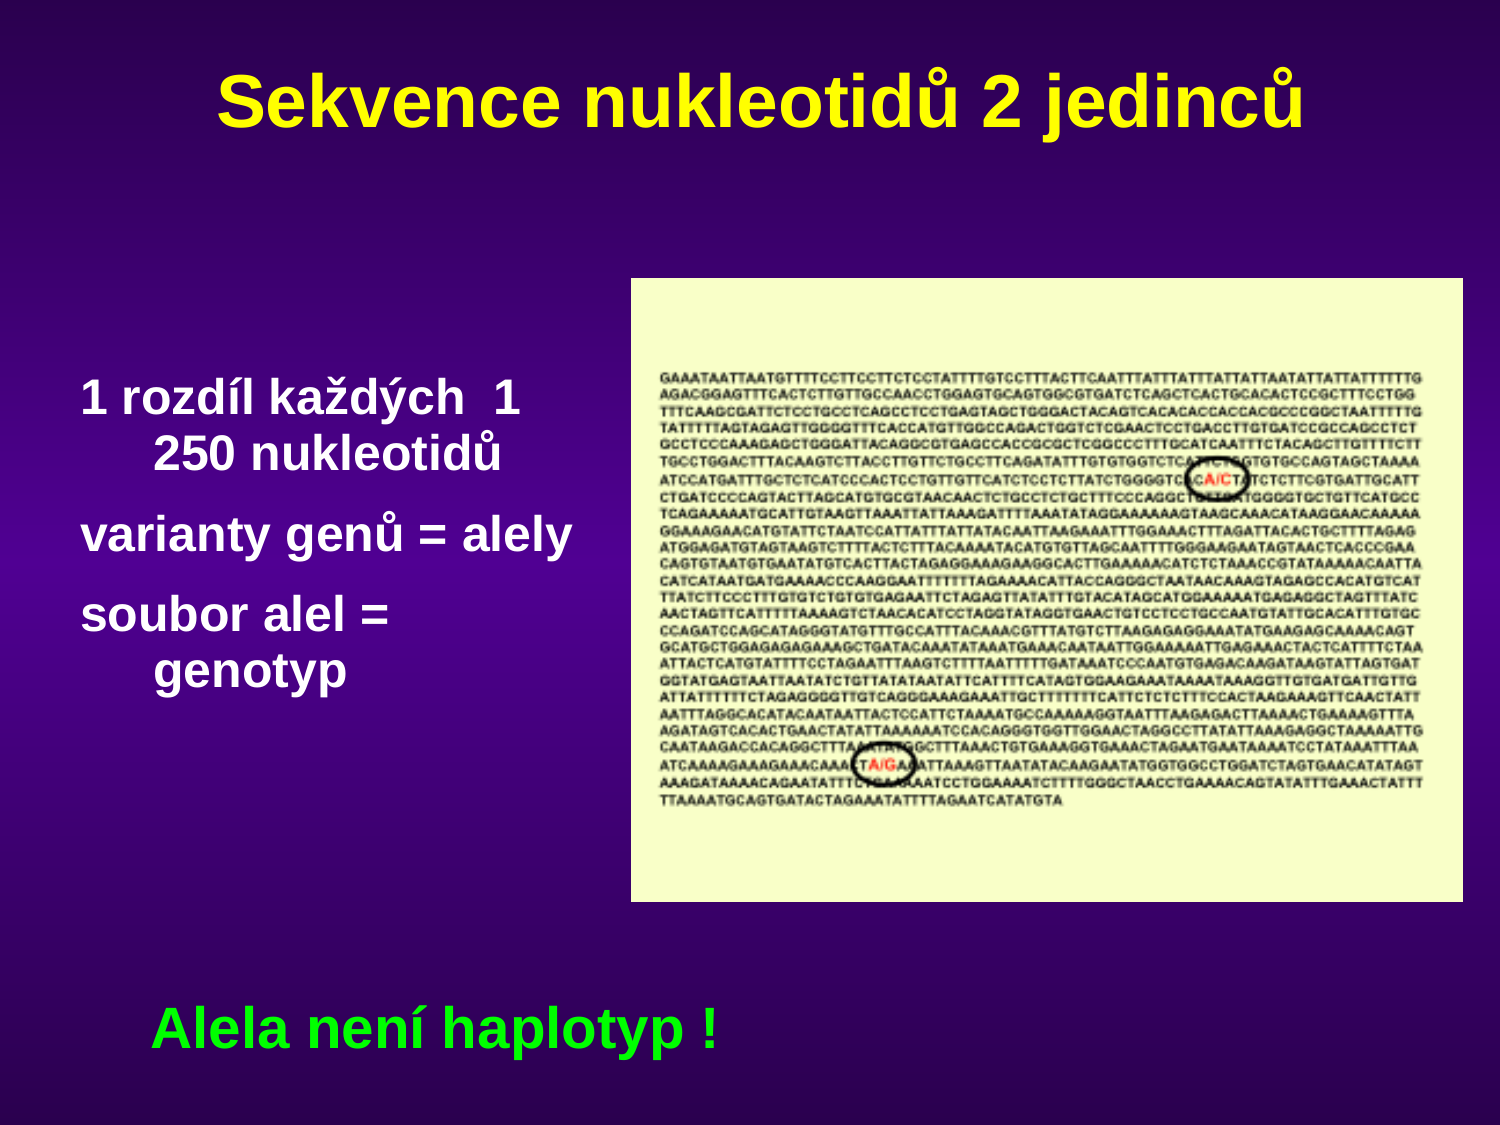

# Sekvence nukleotidů 2 jedinců
1 rozdíl každých 1 250 nukleotidů
varianty genů = alely
soubor alel = genotyp
Alela není haplotyp !